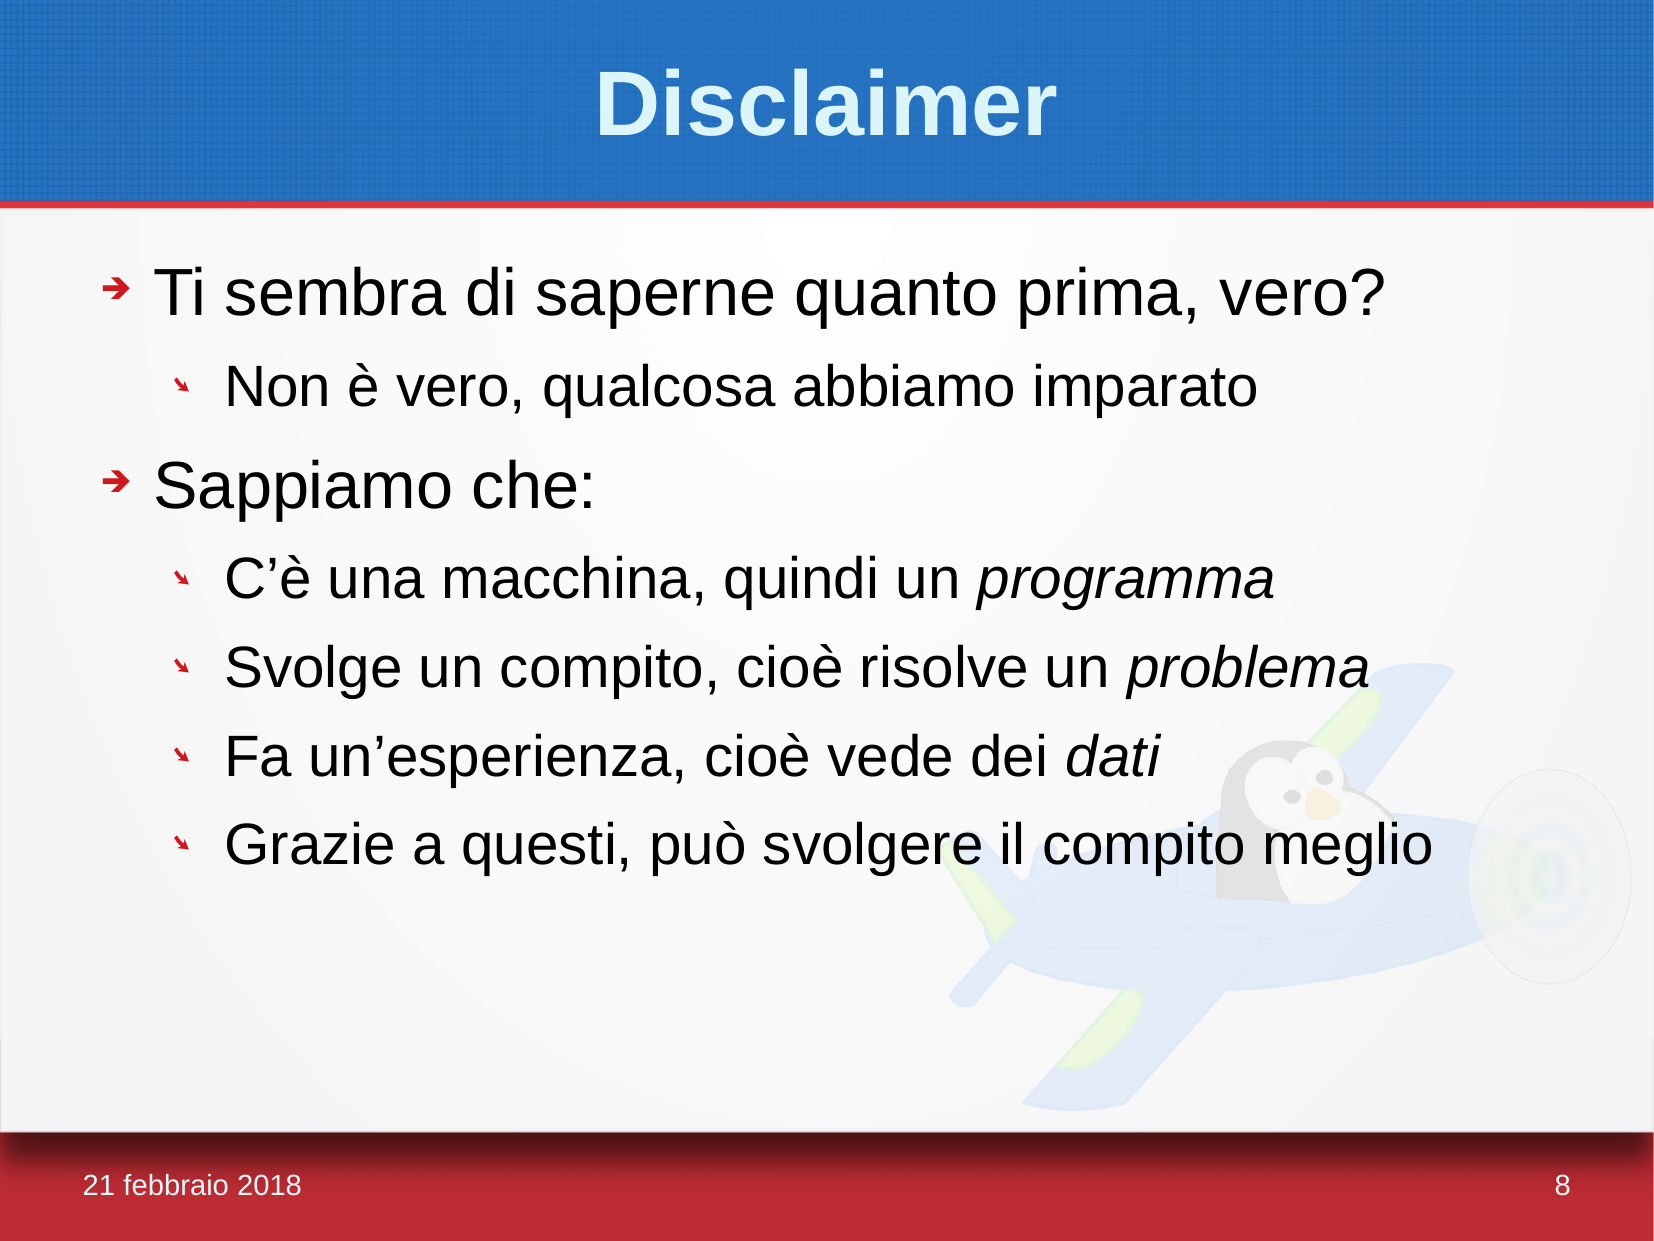

# Disclaimer
Ti sembra di saperne quanto prima, vero?
Non è vero, qualcosa abbiamo imparato
Sappiamo che:
C’è una macchina, quindi un programma
Svolge un compito, cioè risolve un problema
Fa un’esperienza, cioè vede dei dati
Grazie a questi, può svolgere il compito meglio
21 febbraio 2018
8